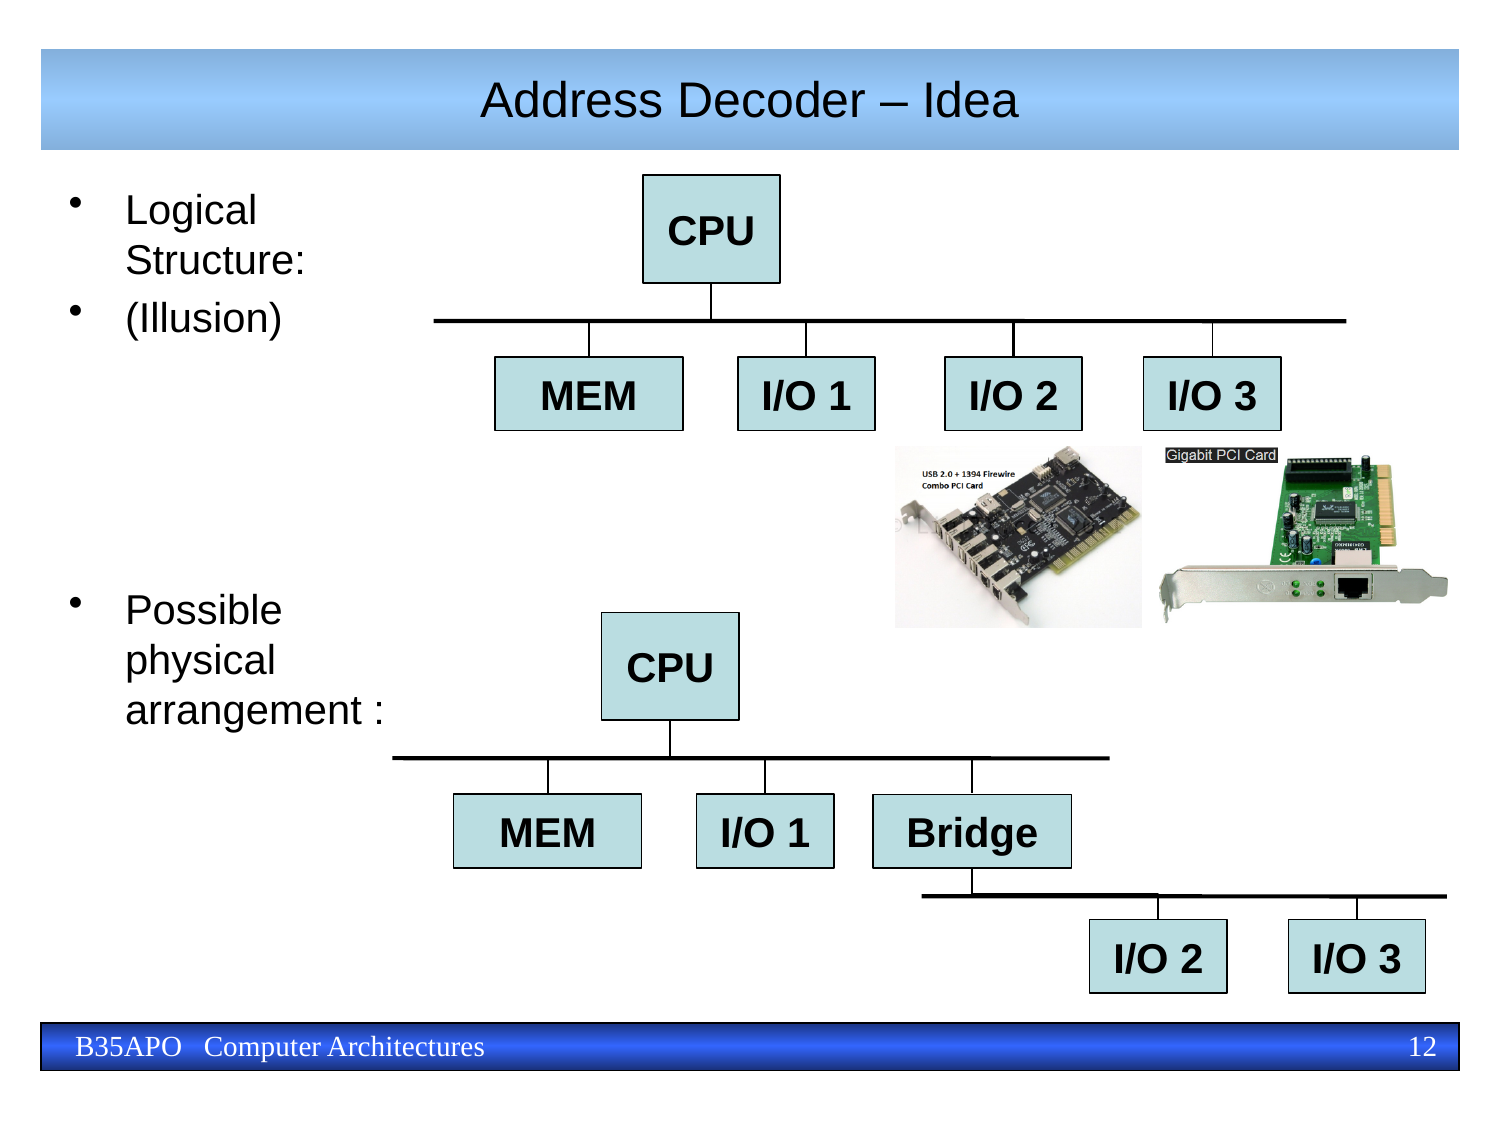

# Address Decoder – Idea
Logical
Structure:
(Illusion)
Possible
physical
arrangement :
CPU
MEM
I/O 1
I/O 2
I/O 3
CPU
MEM
I/O 1
Bridge
I/O 2
I/O 3
B35APO Computer Architectures
12